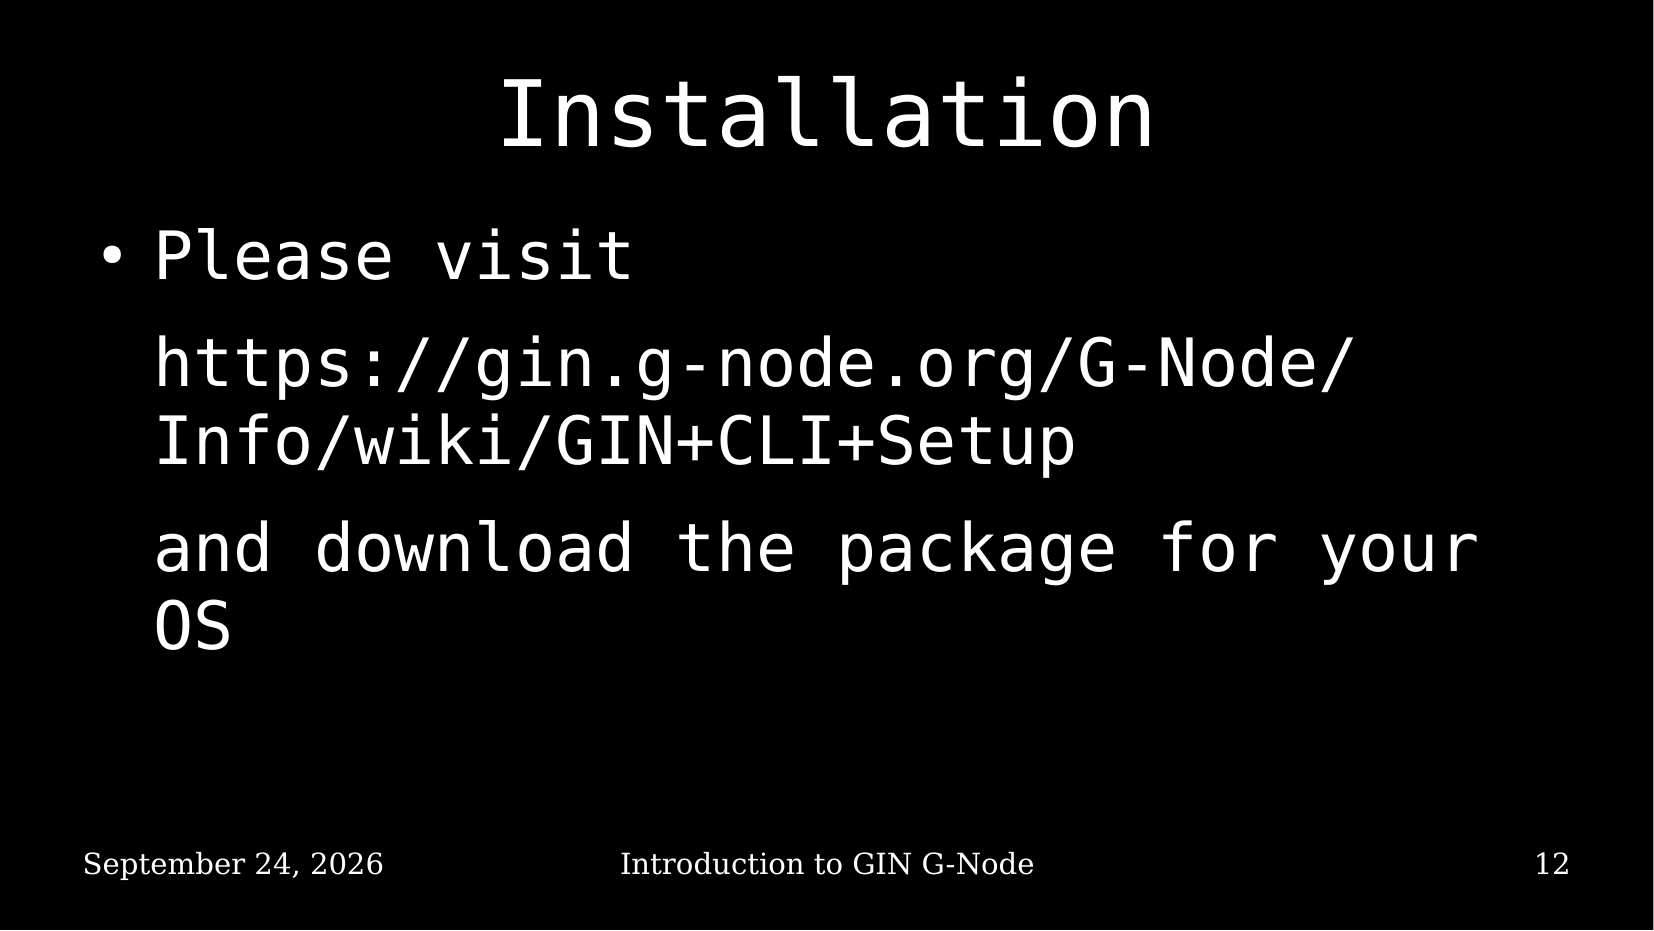

# Installation
Please visit
https://gin.g-node.org/G-Node/Info/wiki/GIN+CLI+Setup
and download the package for your OS
Introduction to GIN G-Node
12